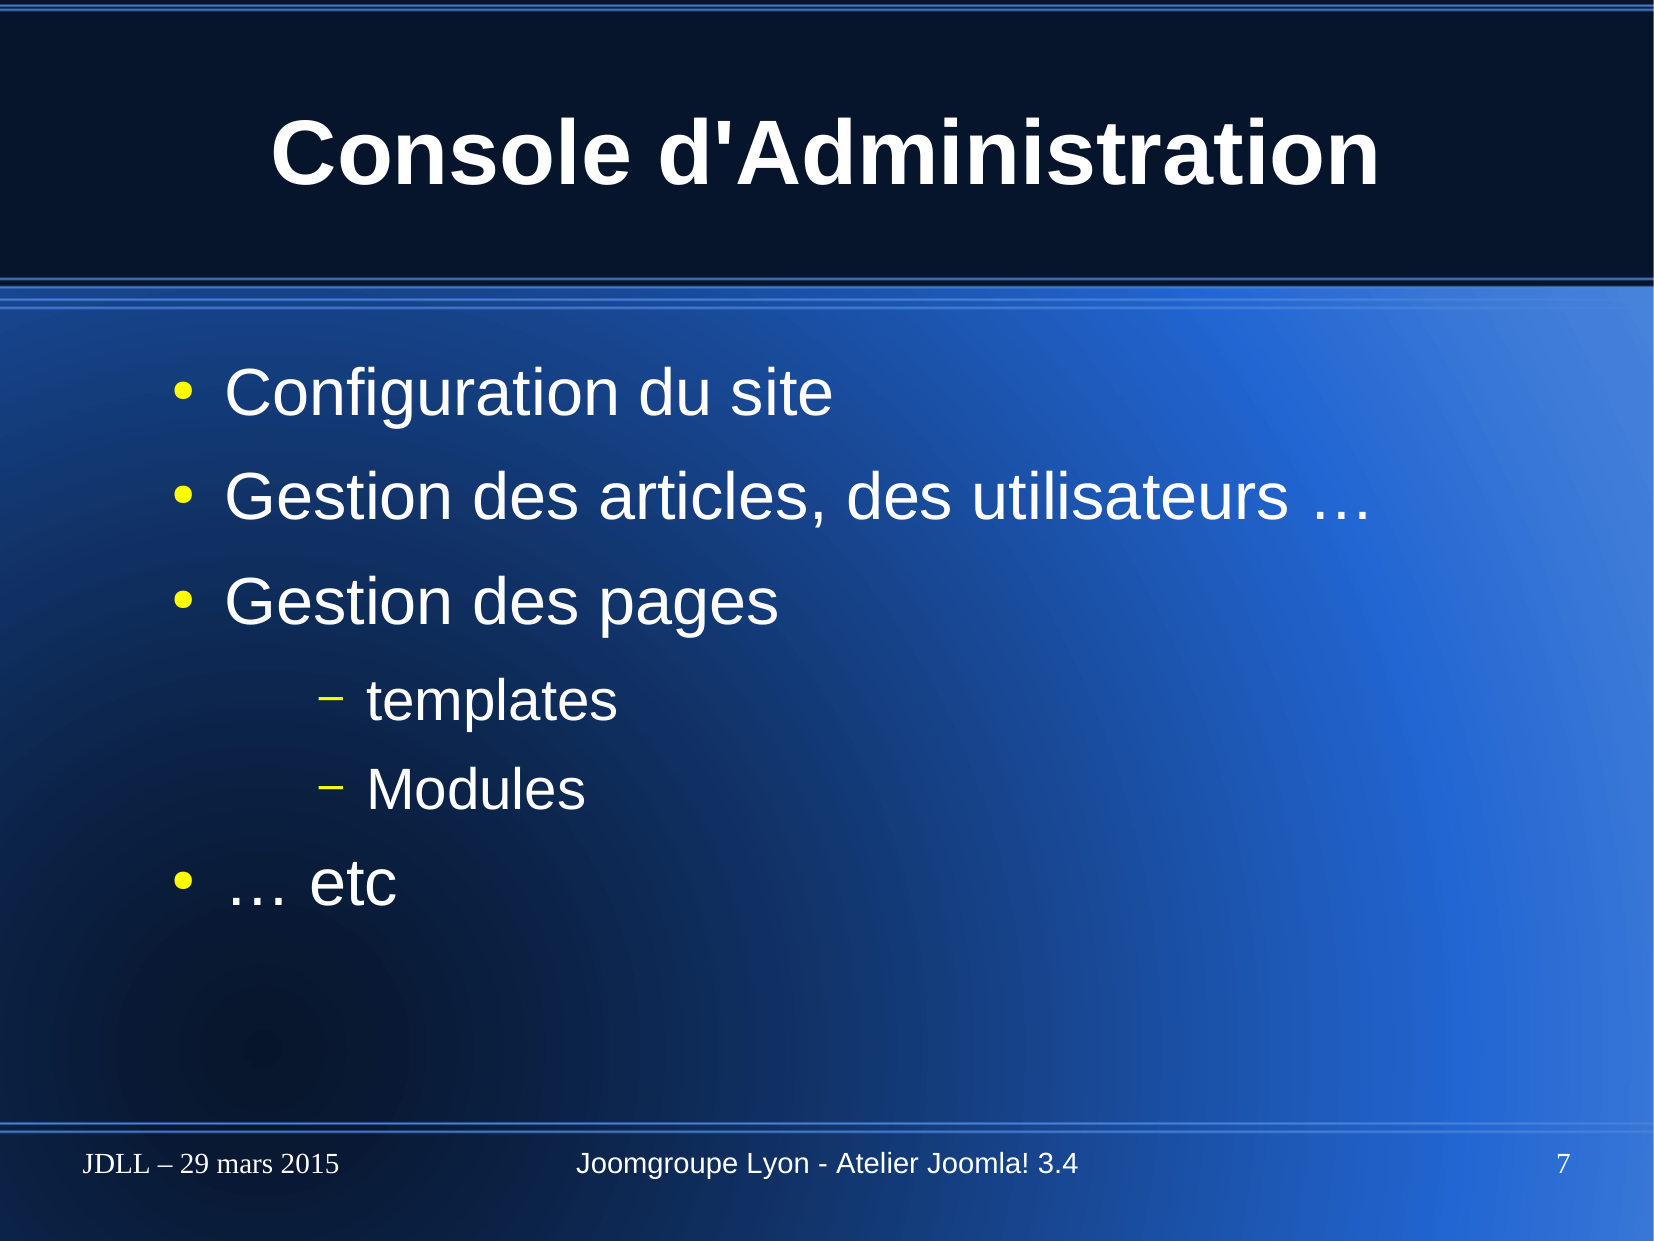

# Console d'Administration
Configuration du site
Gestion des articles, des utilisateurs …
Gestion des pages
templates
Modules
… etc
29/03/2015
Joomgroupe Lyon - Atelier Joomla! 3.4
7